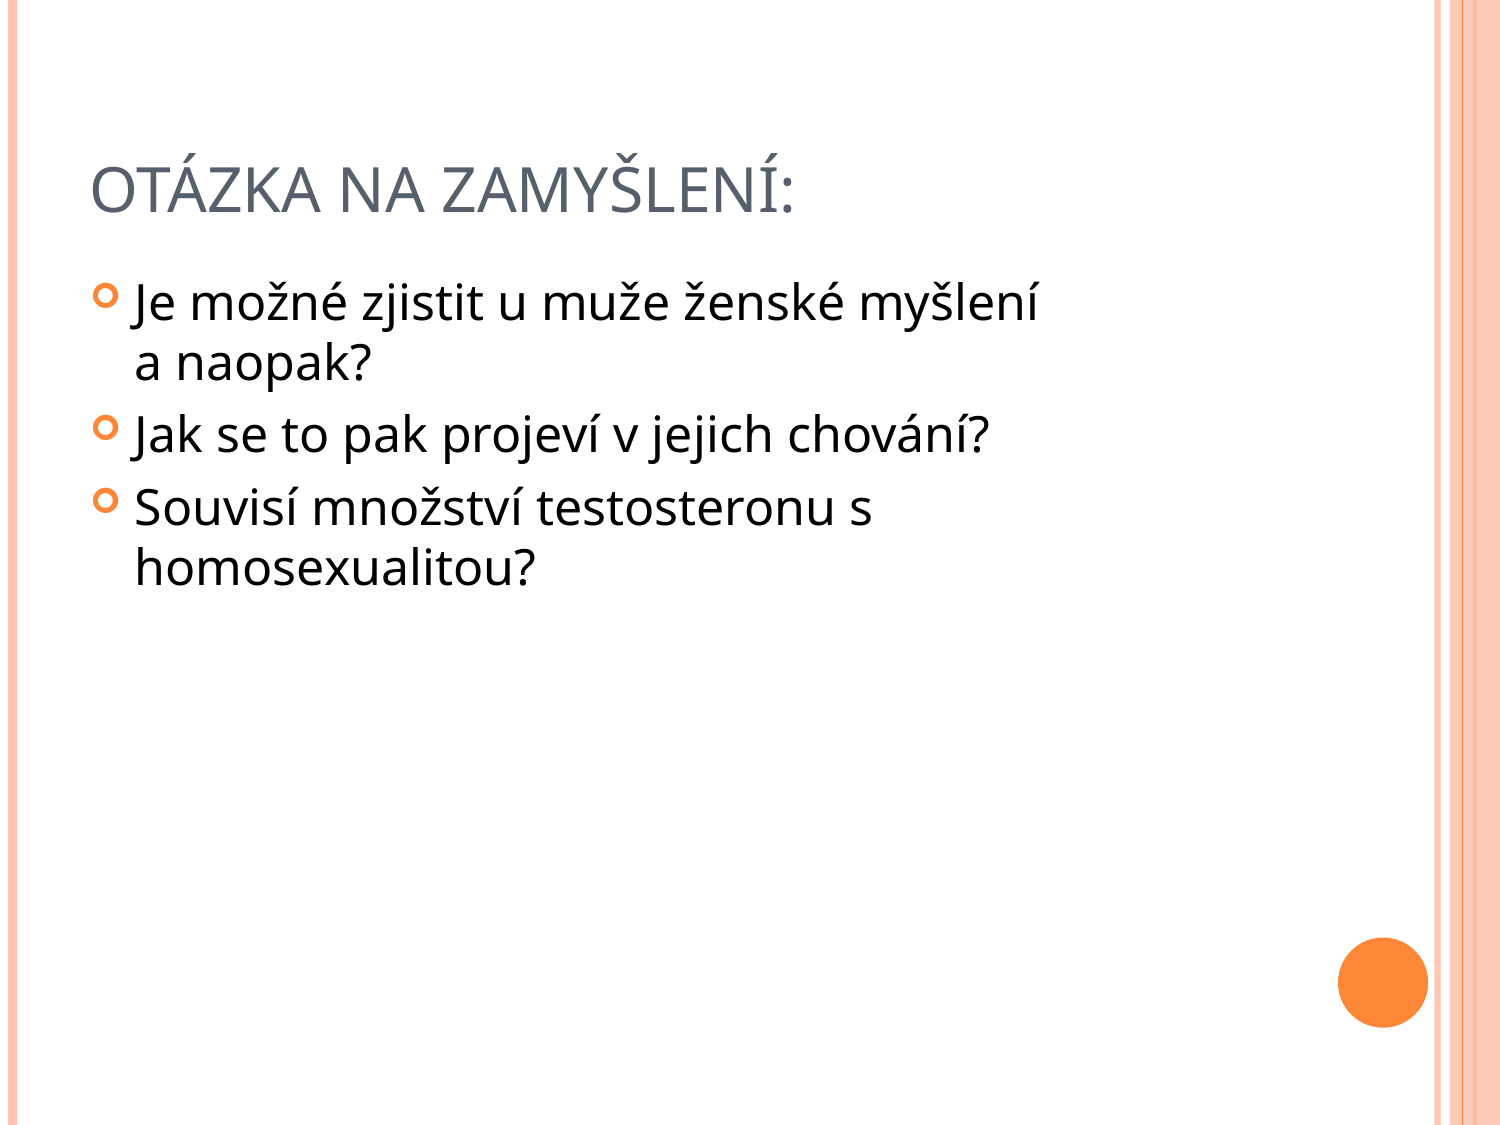

# OTÁZKA NA ZAMYŠLENÍ:
Je možné zjistit u muže ženské myšlení
a naopak?
Jak se to pak projeví v jejich chování?
Souvisí množství testosteronu s homosexualitou?